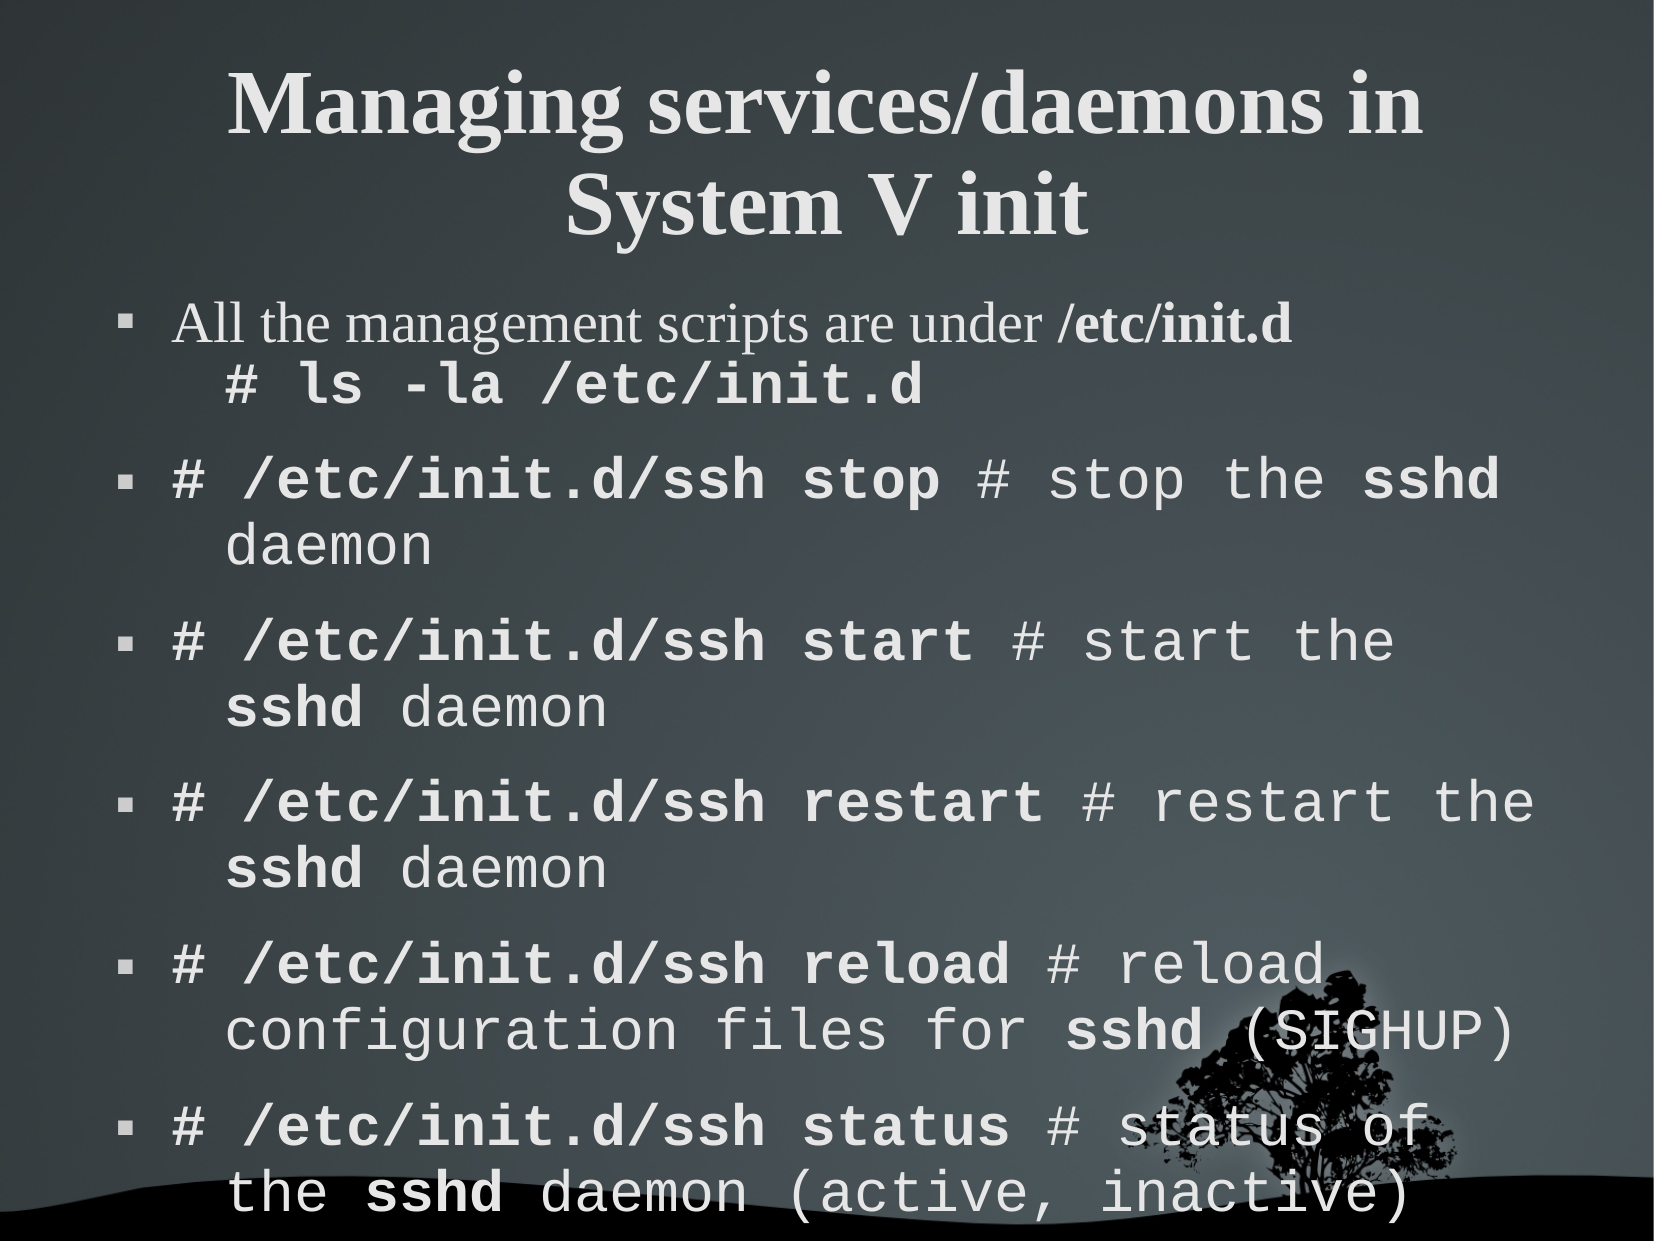

# Managing services/daemons in System V init
All the management scripts are under /etc/init.d
# ls -la /etc/init.d
# /etc/init.d/ssh stop # stop the sshd daemon
# /etc/init.d/ssh start # start the sshd daemon
# /etc/init.d/ssh restart # restart the sshd daemon
# /etc/init.d/ssh reload # reload configuration files for sshd (SIGHUP)
# /etc/init.d/ssh status # status of the sshd daemon (active, inactive)